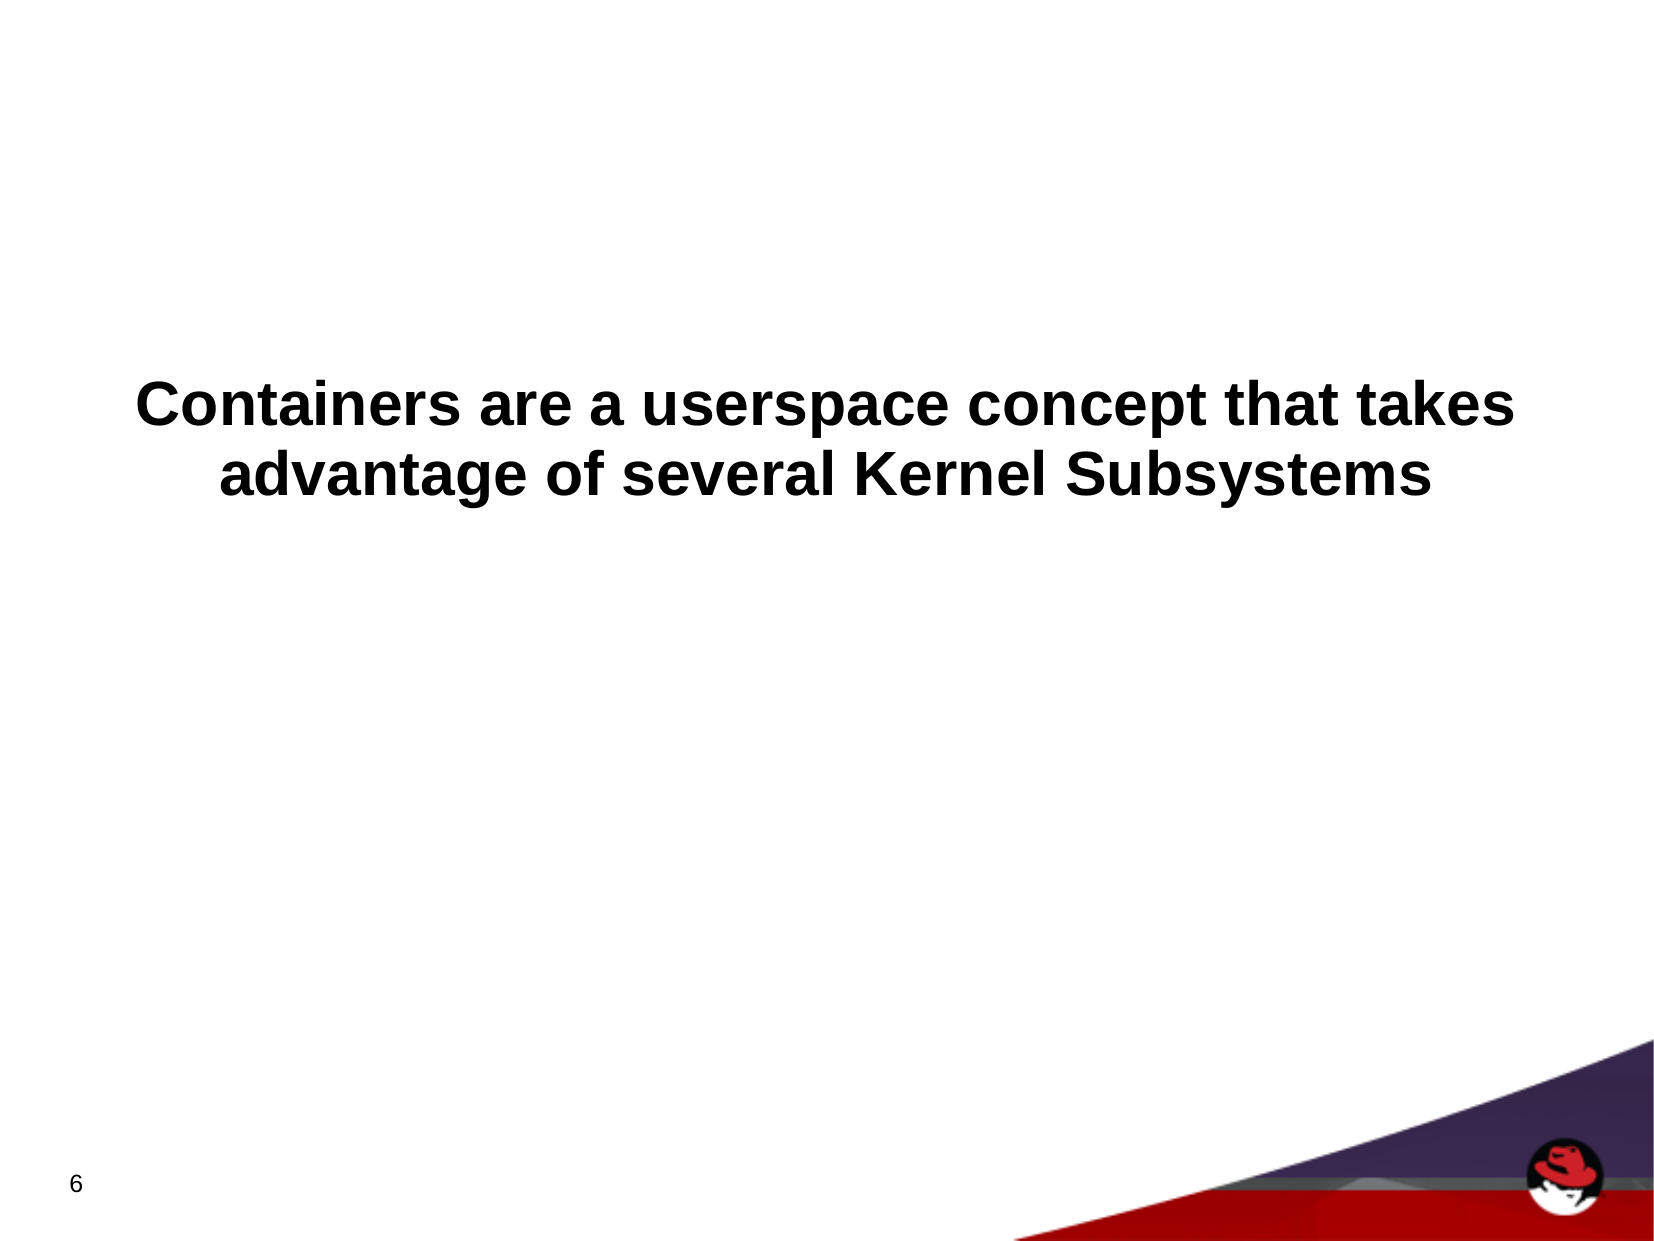

# Containers are a userspace concept that takes advantage of several Kernel Subsystems